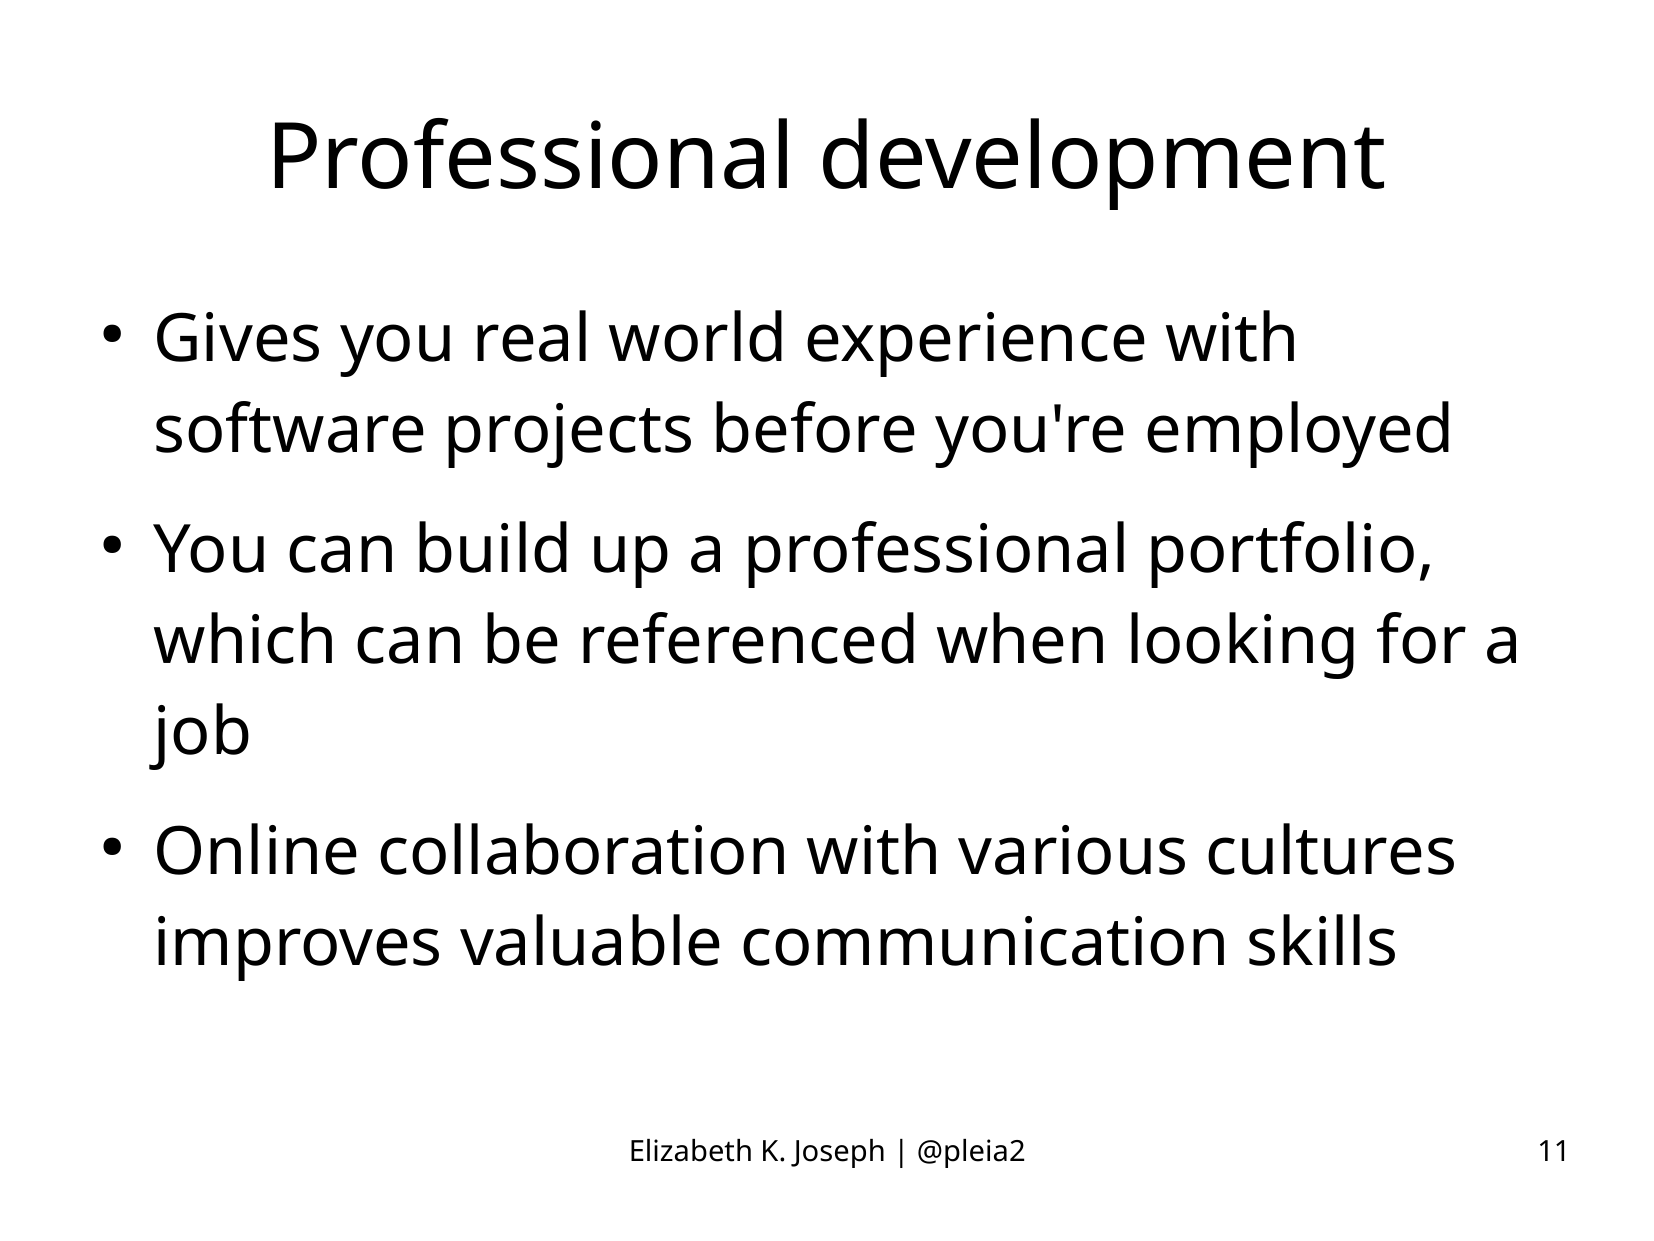

# Professional development
Gives you real world experience with software projects before you're employed
You can build up a professional portfolio, which can be referenced when looking for a job
Online collaboration with various cultures improves valuable communication skills
Elizabeth K. Joseph | @pleia2
11